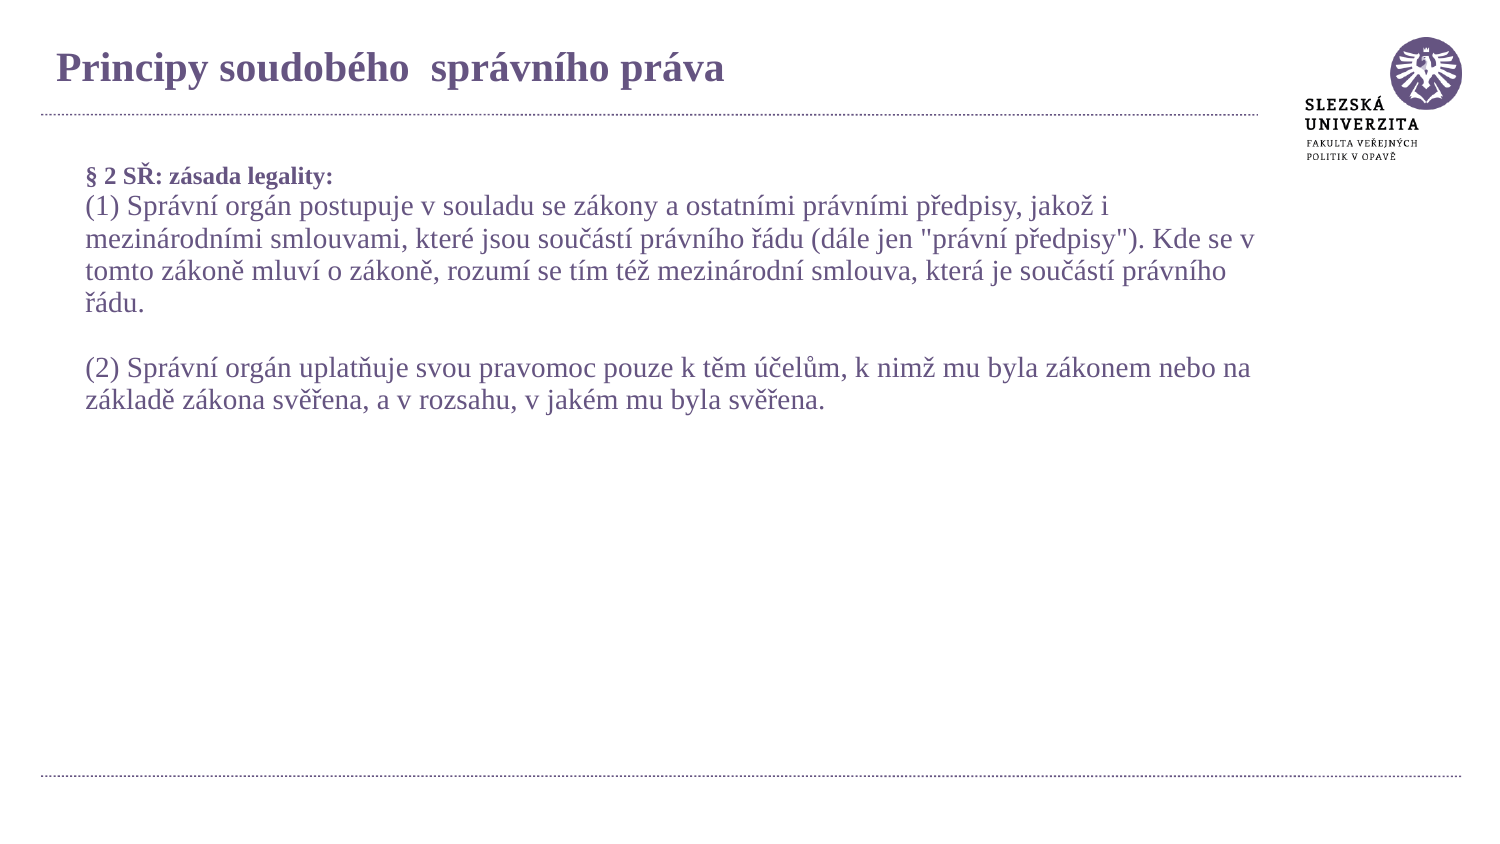

# Principy soudobého správního práva
§ 2 SŘ: zásada legality:
(1) Správní orgán postupuje v souladu se zákony a ostatními právními předpisy, jakož i mezinárodními smlouvami, které jsou součástí právního řádu (dále jen "právní předpisy"). Kde se v tomto zákoně mluví o zákoně, rozumí se tím též mezinárodní smlouva, která je součástí právního řádu.
(2) Správní orgán uplatňuje svou pravomoc pouze k těm účelům, k nimž mu byla zákonem nebo na základě zákona svěřena, a v rozsahu, v jakém mu byla svěřena.